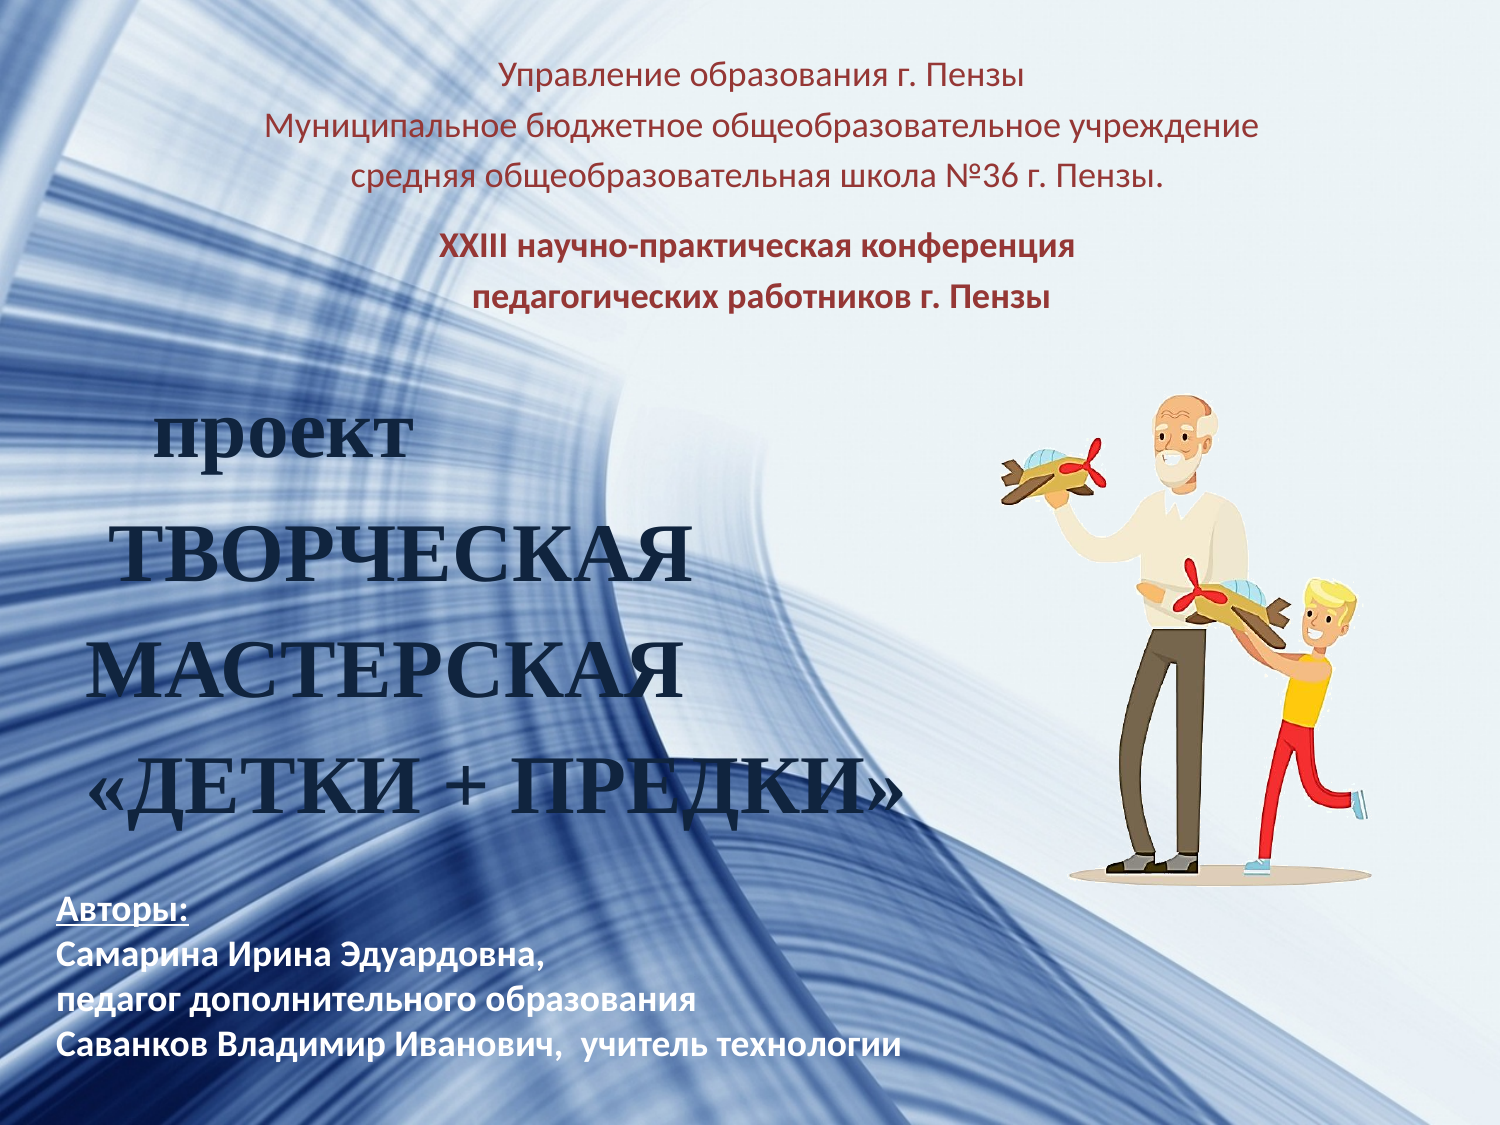

Управление образования г. Пензы
Муниципальное бюджетное общеобразовательное учреждение
средняя общеобразовательная школа №36 г. Пензы.
XXIII научно-практическая конференция
педагогических работников г. Пензы
# проект ТВОРЧЕСКАЯ МАСТЕРСКАЯ «ДЕТКИ + ПРЕДКИ»
Авторы:
Самарина Ирина Эдуардовна,
педагог дополнительного образования
Саванков Владимир Иванович, учитель технологии